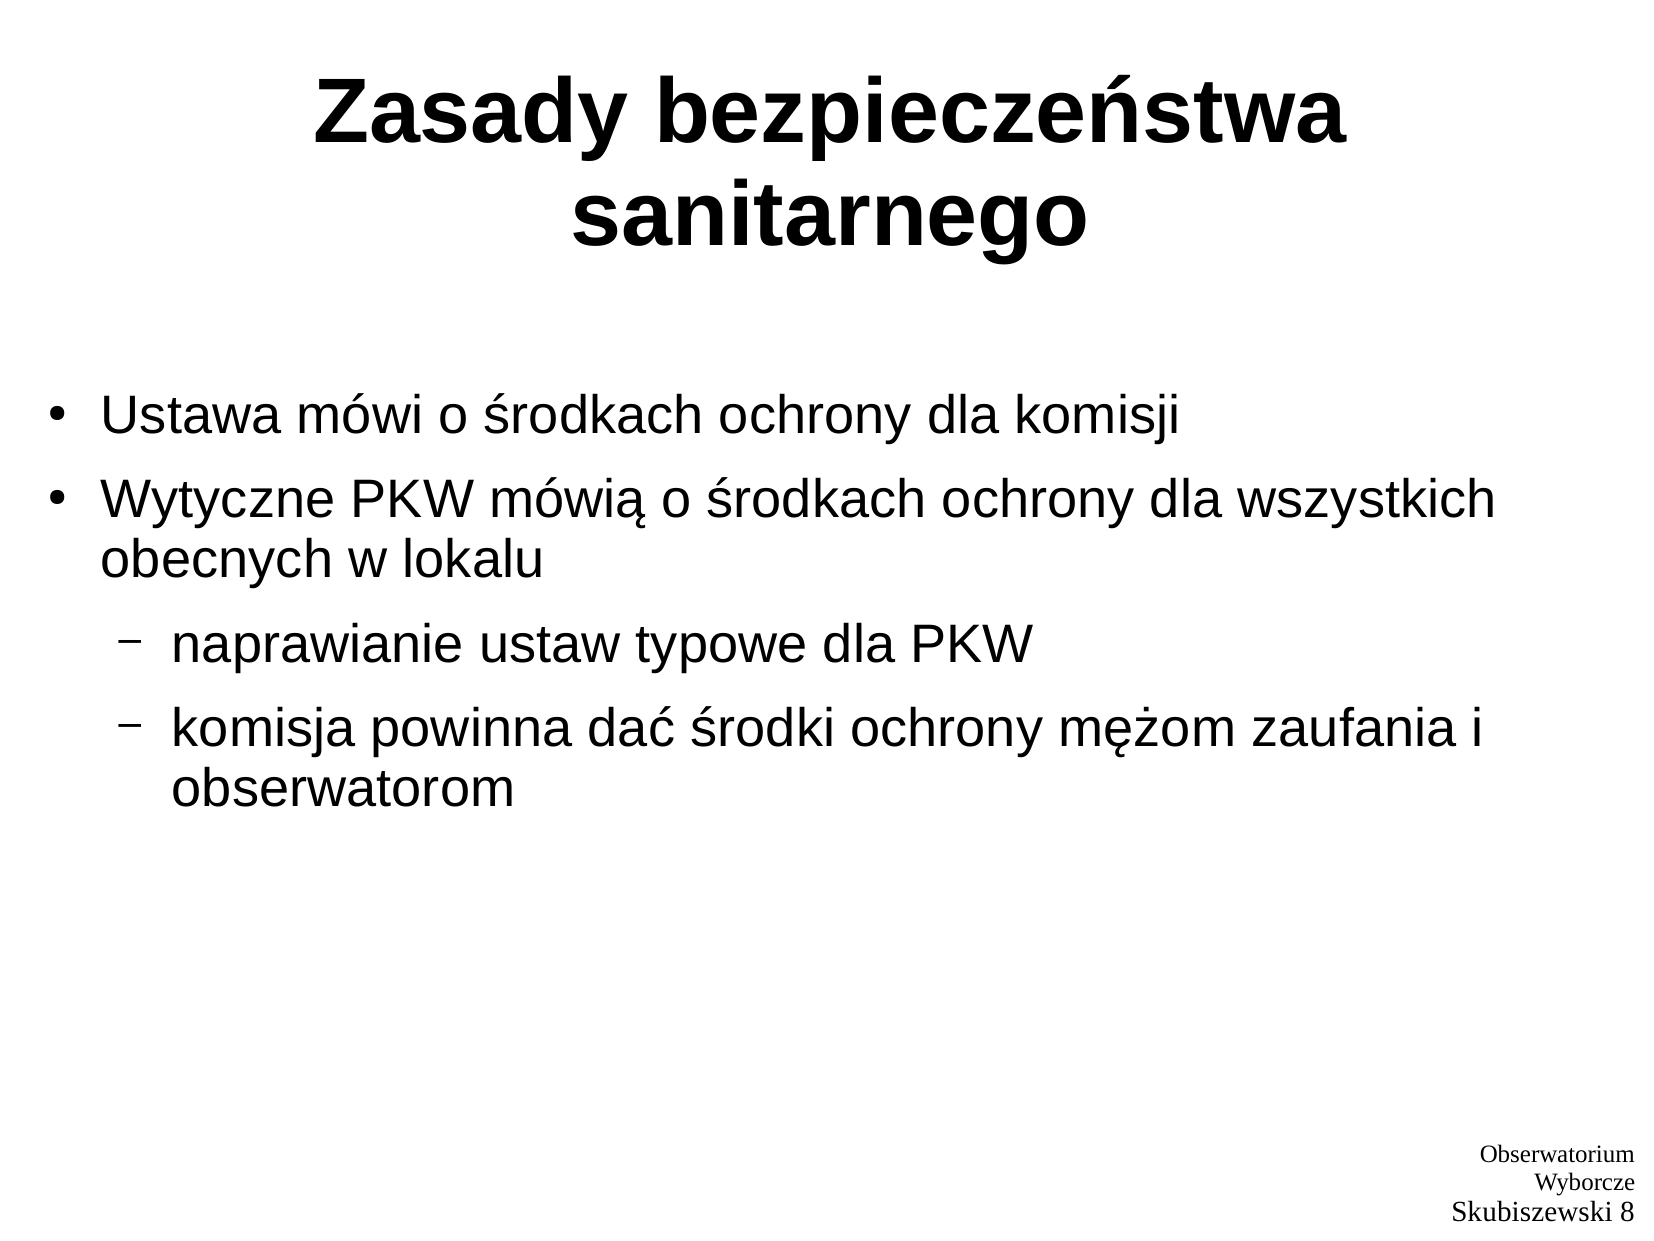

# Zasady bezpieczeństwa sanitarnego
Ustawa mówi o środkach ochrony dla komisji
Wytyczne PKW mówią o środkach ochrony dla wszystkich obecnych w lokalu
naprawianie ustaw typowe dla PKW
komisja powinna dać środki ochrony mężom zaufania i obserwatorom
8